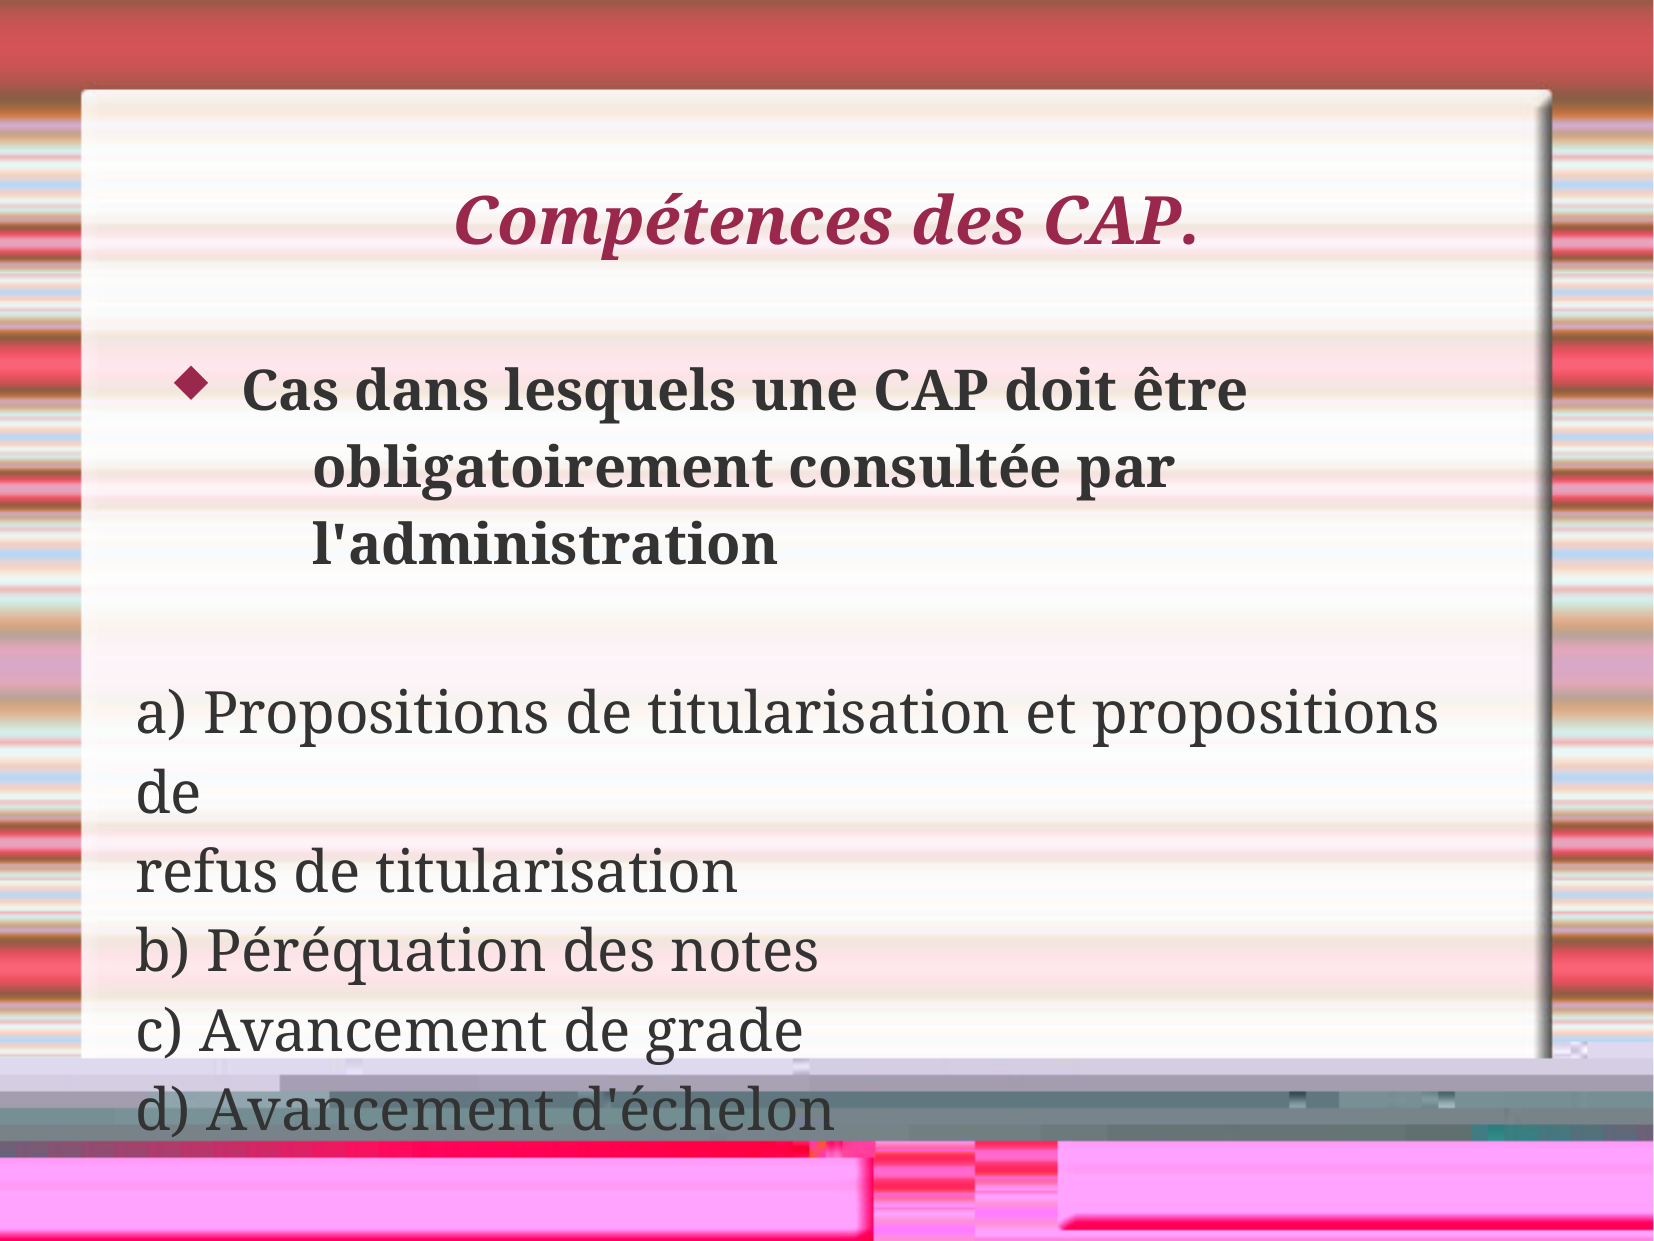

# Compétences des CAP.
Cas dans lesquels une CAP doit être obligatoirement consultée par l'administration
a) Propositions de titularisation et propositions de
refus de titularisation
b) Péréquation des notes
c) Avancement de grade
d) Avancement d'échelon